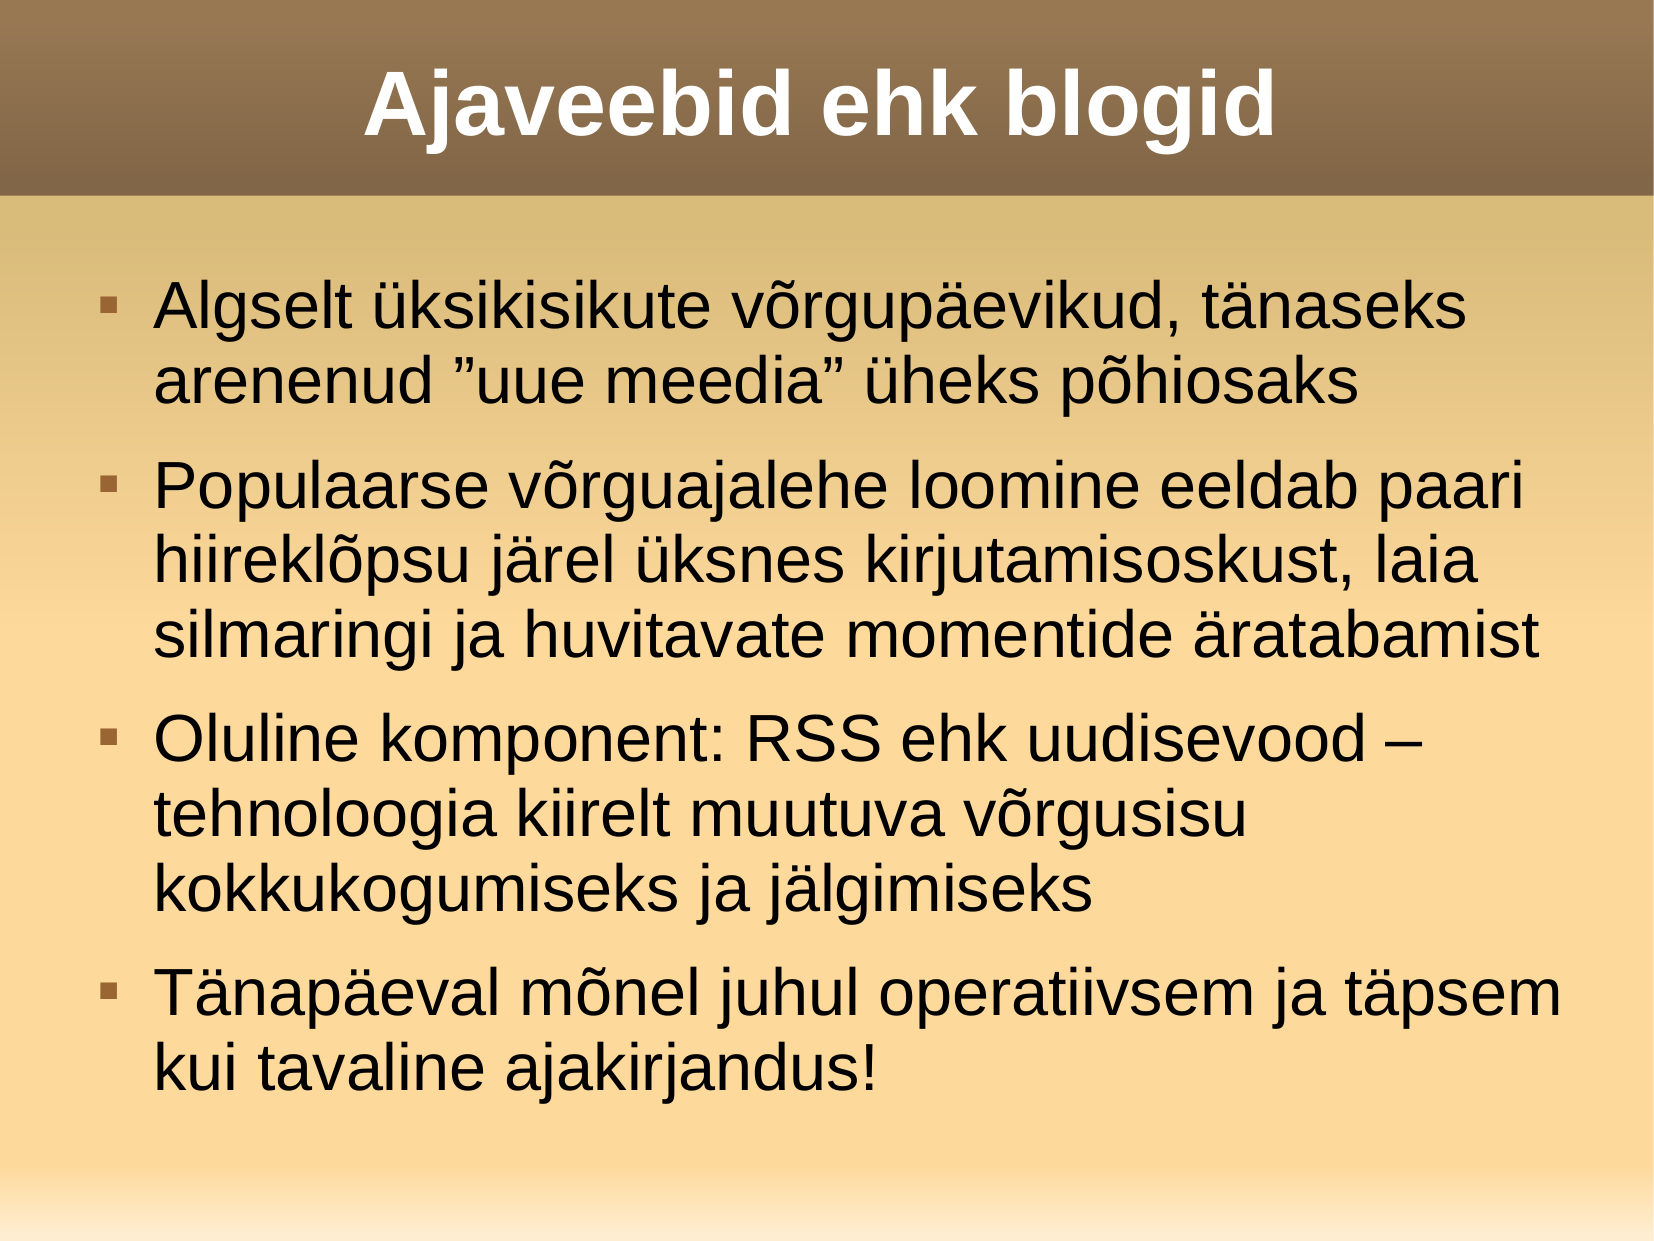

# Ajaveebid ehk blogid
Algselt üksikisikute võrgupäevikud, tänaseks arenenud ”uue meedia” üheks põhiosaks
Populaarse võrguajalehe loomine eeldab paari hiireklõpsu järel üksnes kirjutamisoskust, laia silmaringi ja huvitavate momentide äratabamist
Oluline komponent: RSS ehk uudisevood – tehnoloogia kiirelt muutuva võrgusisu kokkukogumiseks ja jälgimiseks
Tänapäeval mõnel juhul operatiivsem ja täpsem kui tavaline ajakirjandus!